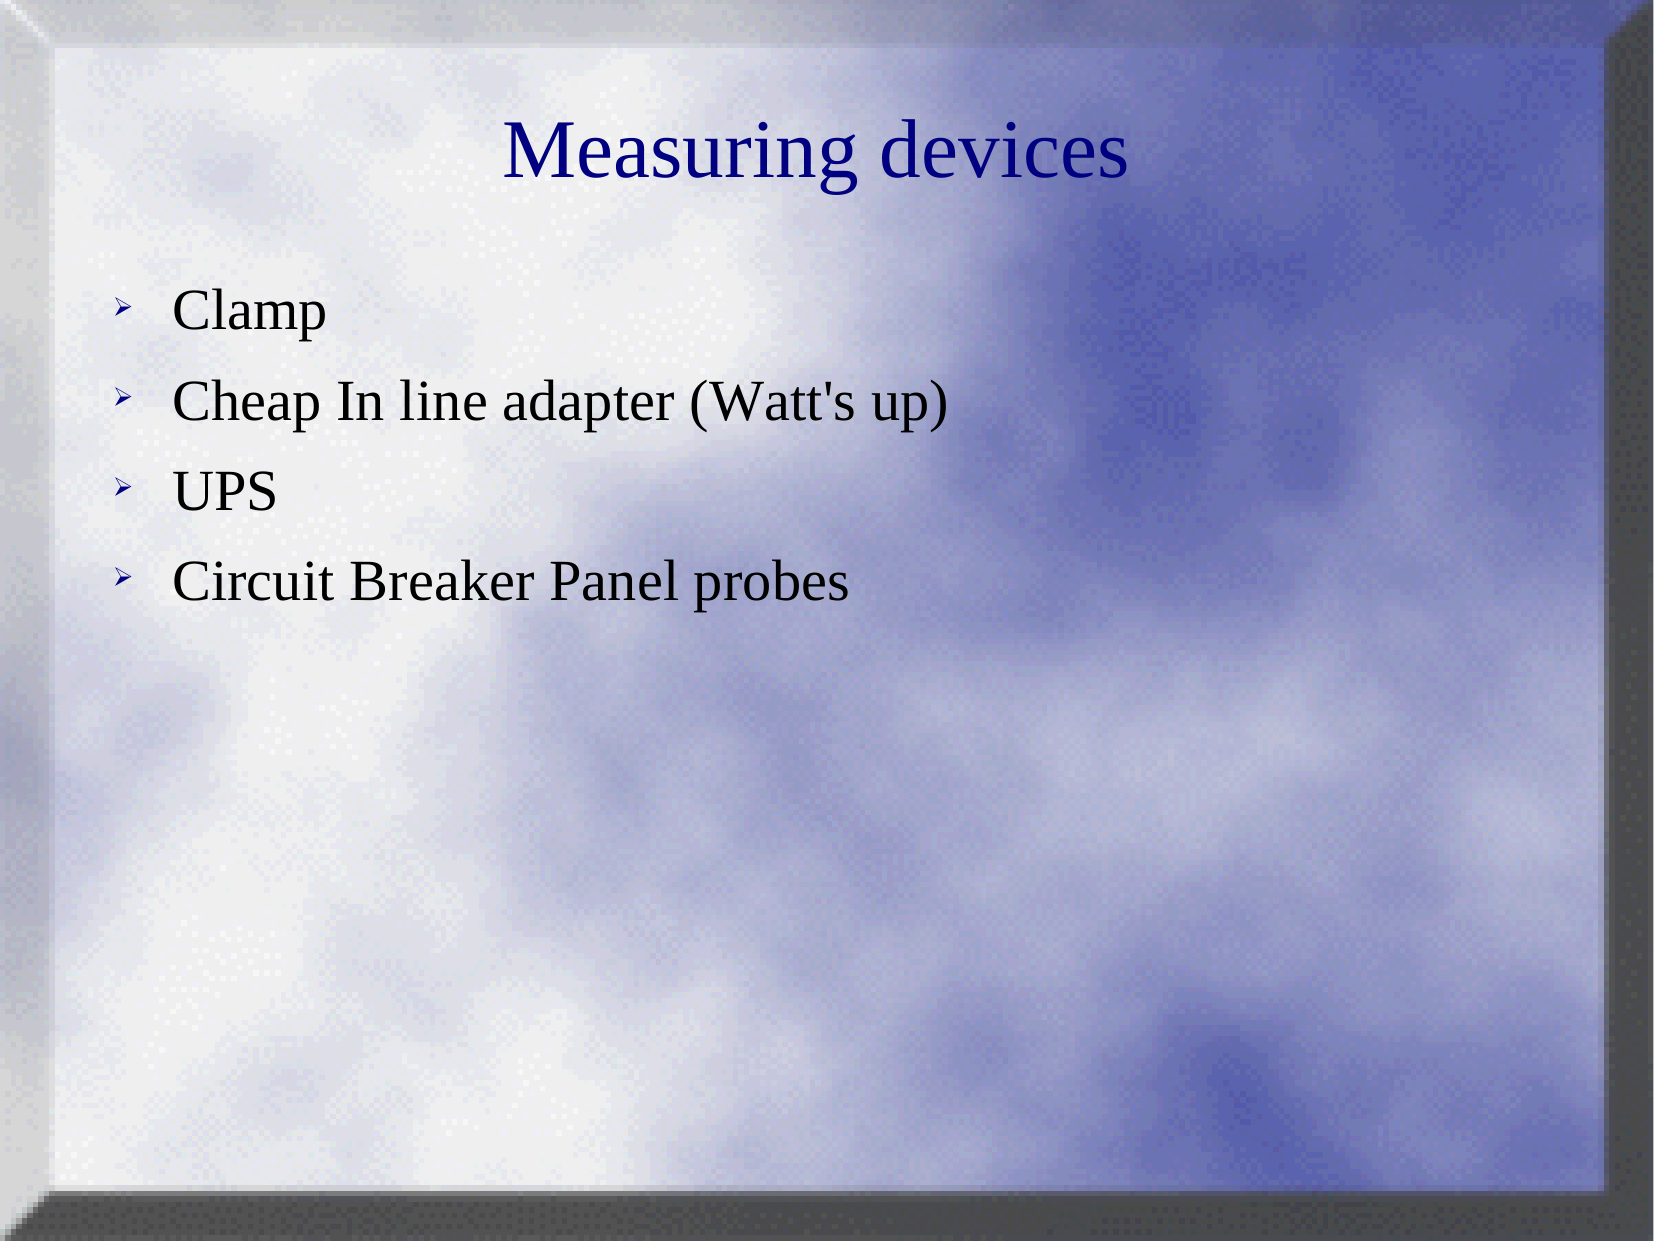

# Measuring devices
Clamp
Cheap In line adapter (Watt's up)
UPS
Circuit Breaker Panel probes